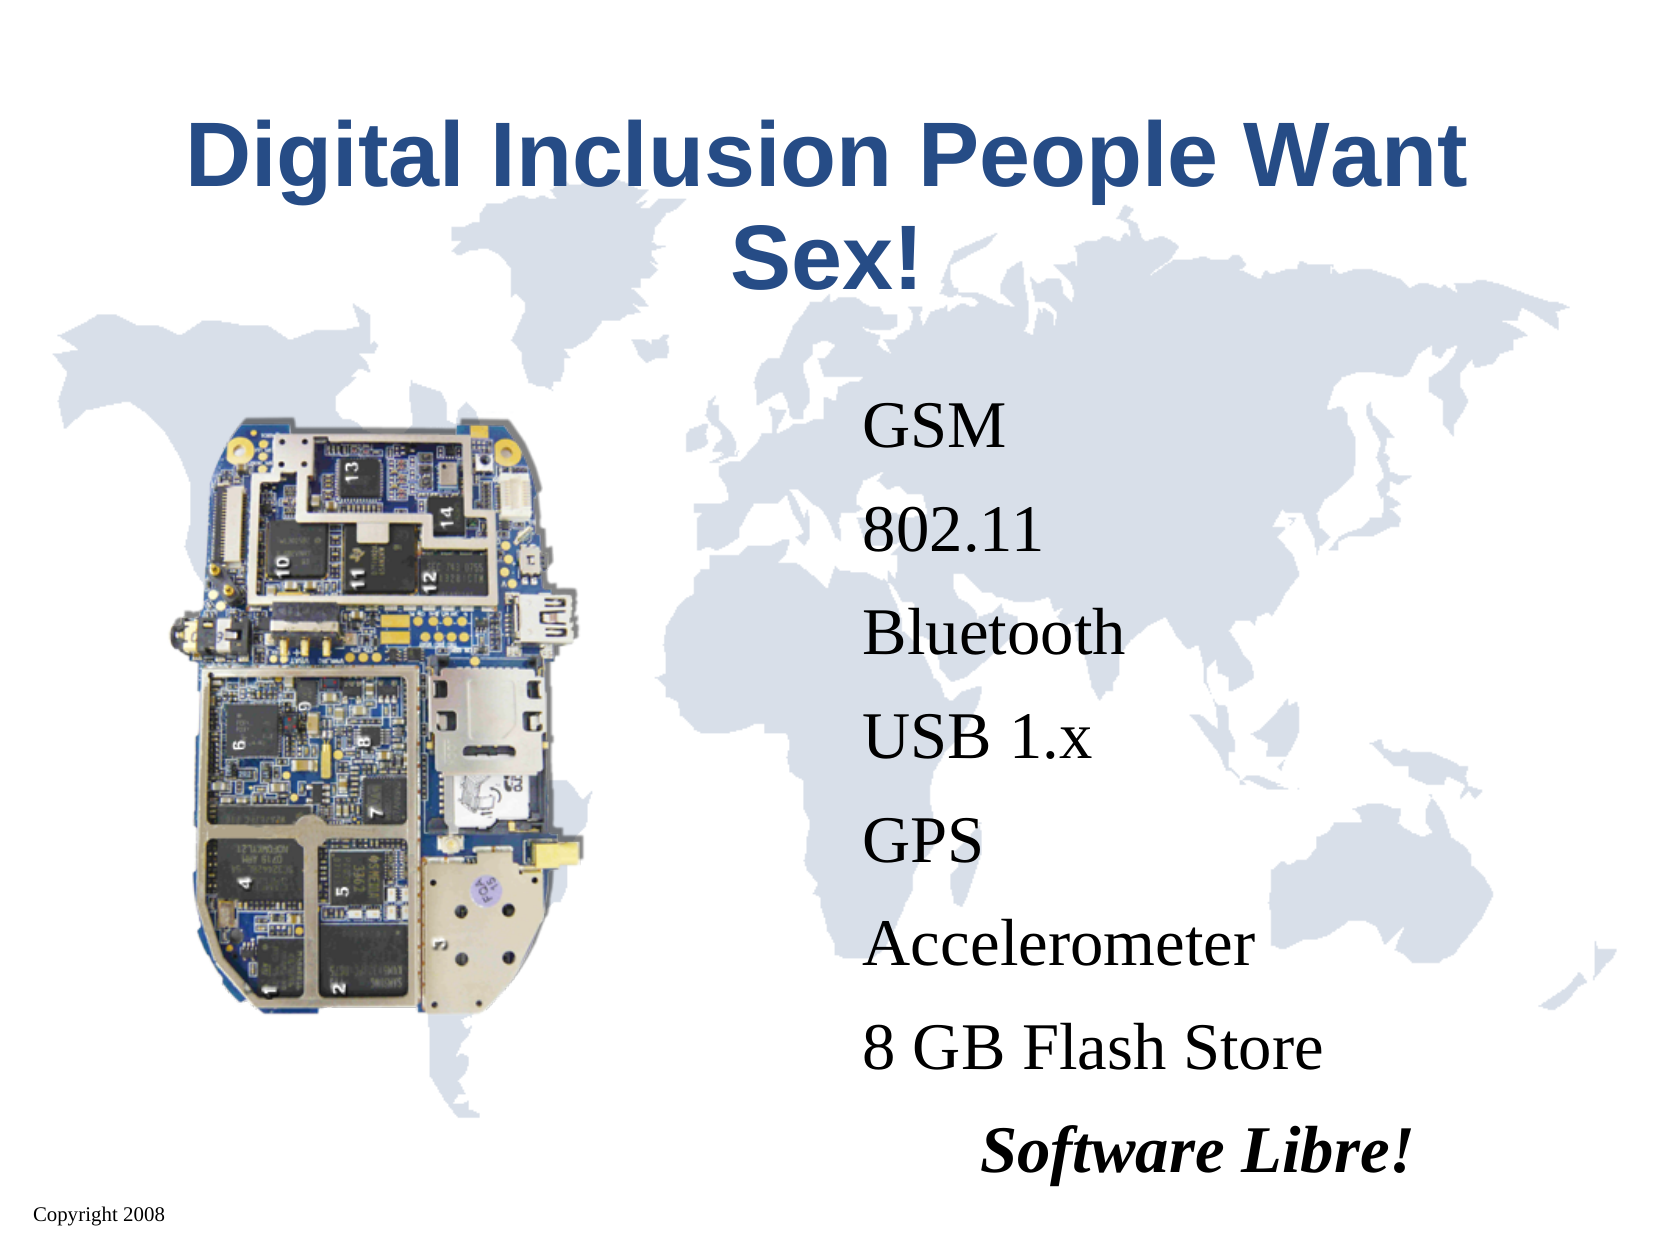

# Digital Inclusion People Want Sex!
GSM
802.11
Bluetooth
USB 1.x
GPS
Accelerometer
8 GB Flash Store
Software Libre!